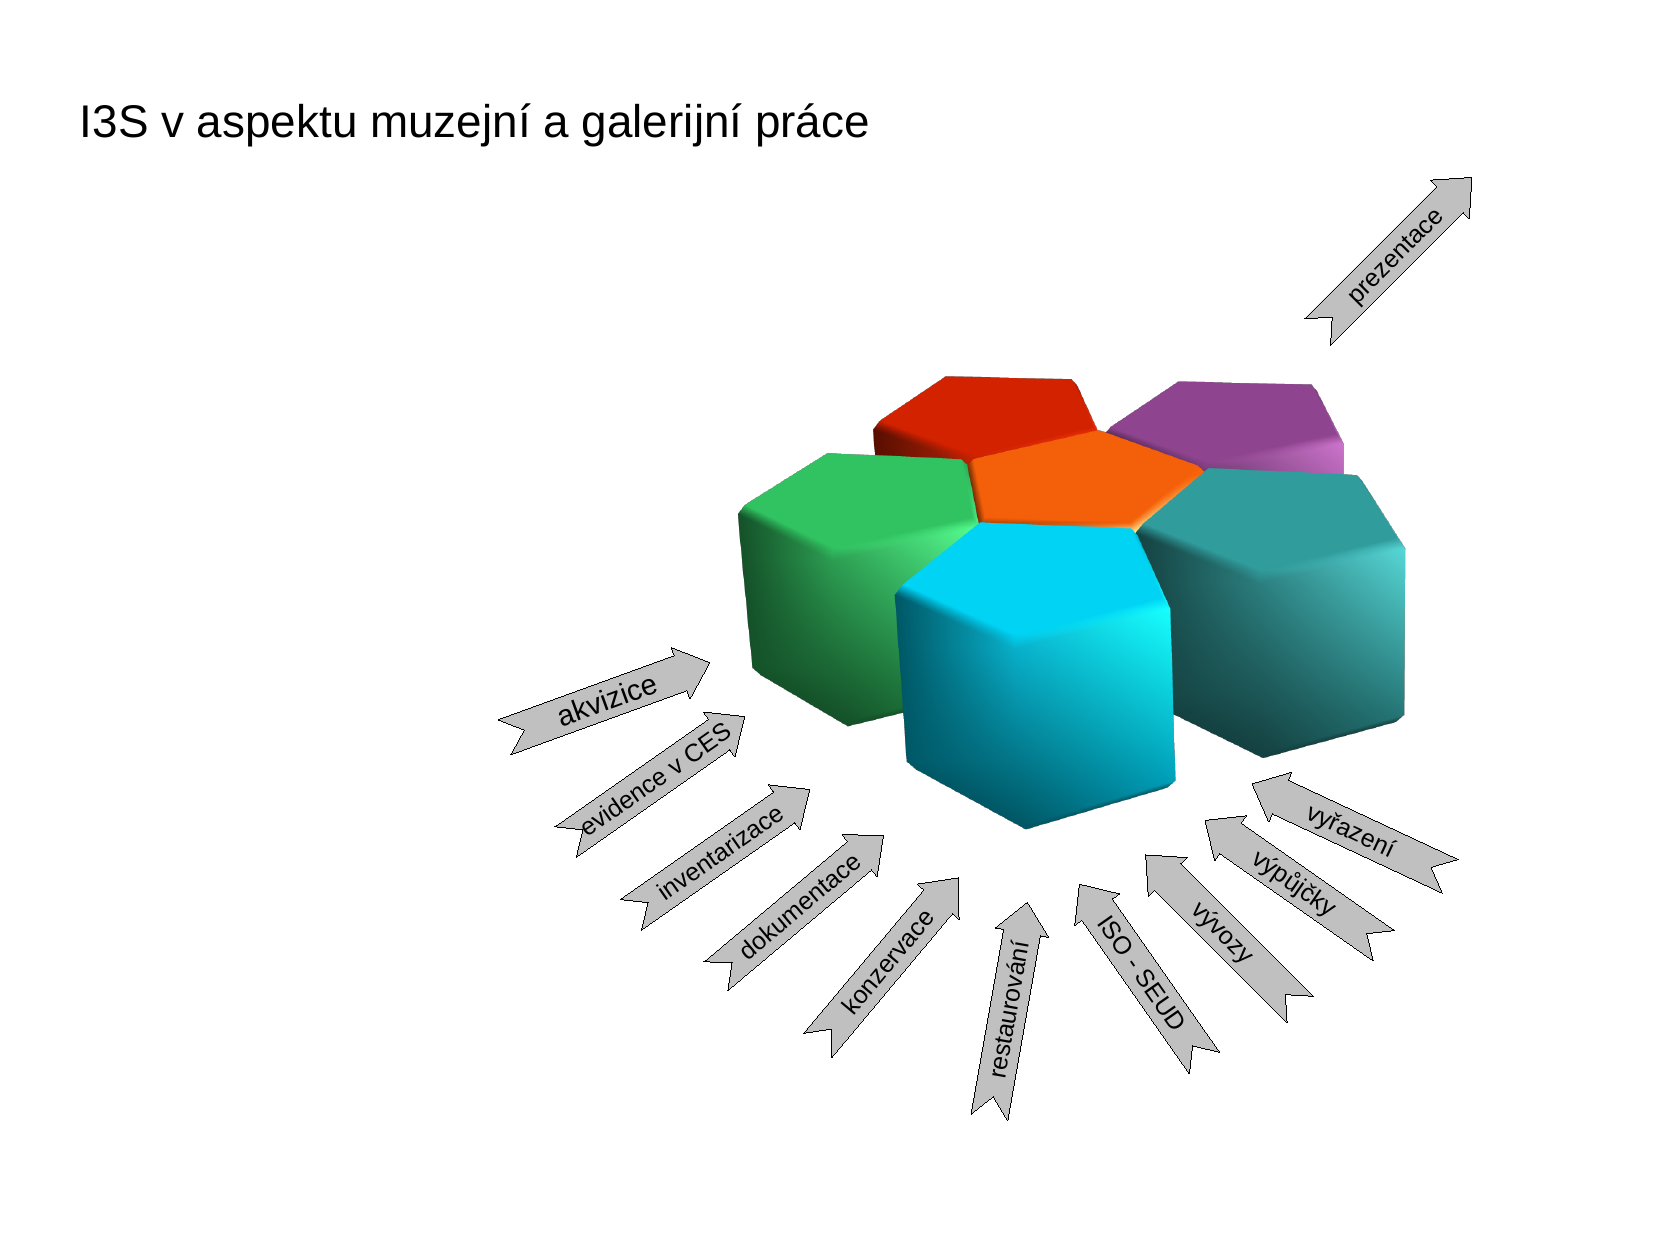

I3S v aspektu muzejní a galerijní práce
prezentace
akvizice
evidence v CES
vyřazení
inventarizace
výpůjčky
dokumentace
vývozy
konzervace
ISO - SEUD
restaurování